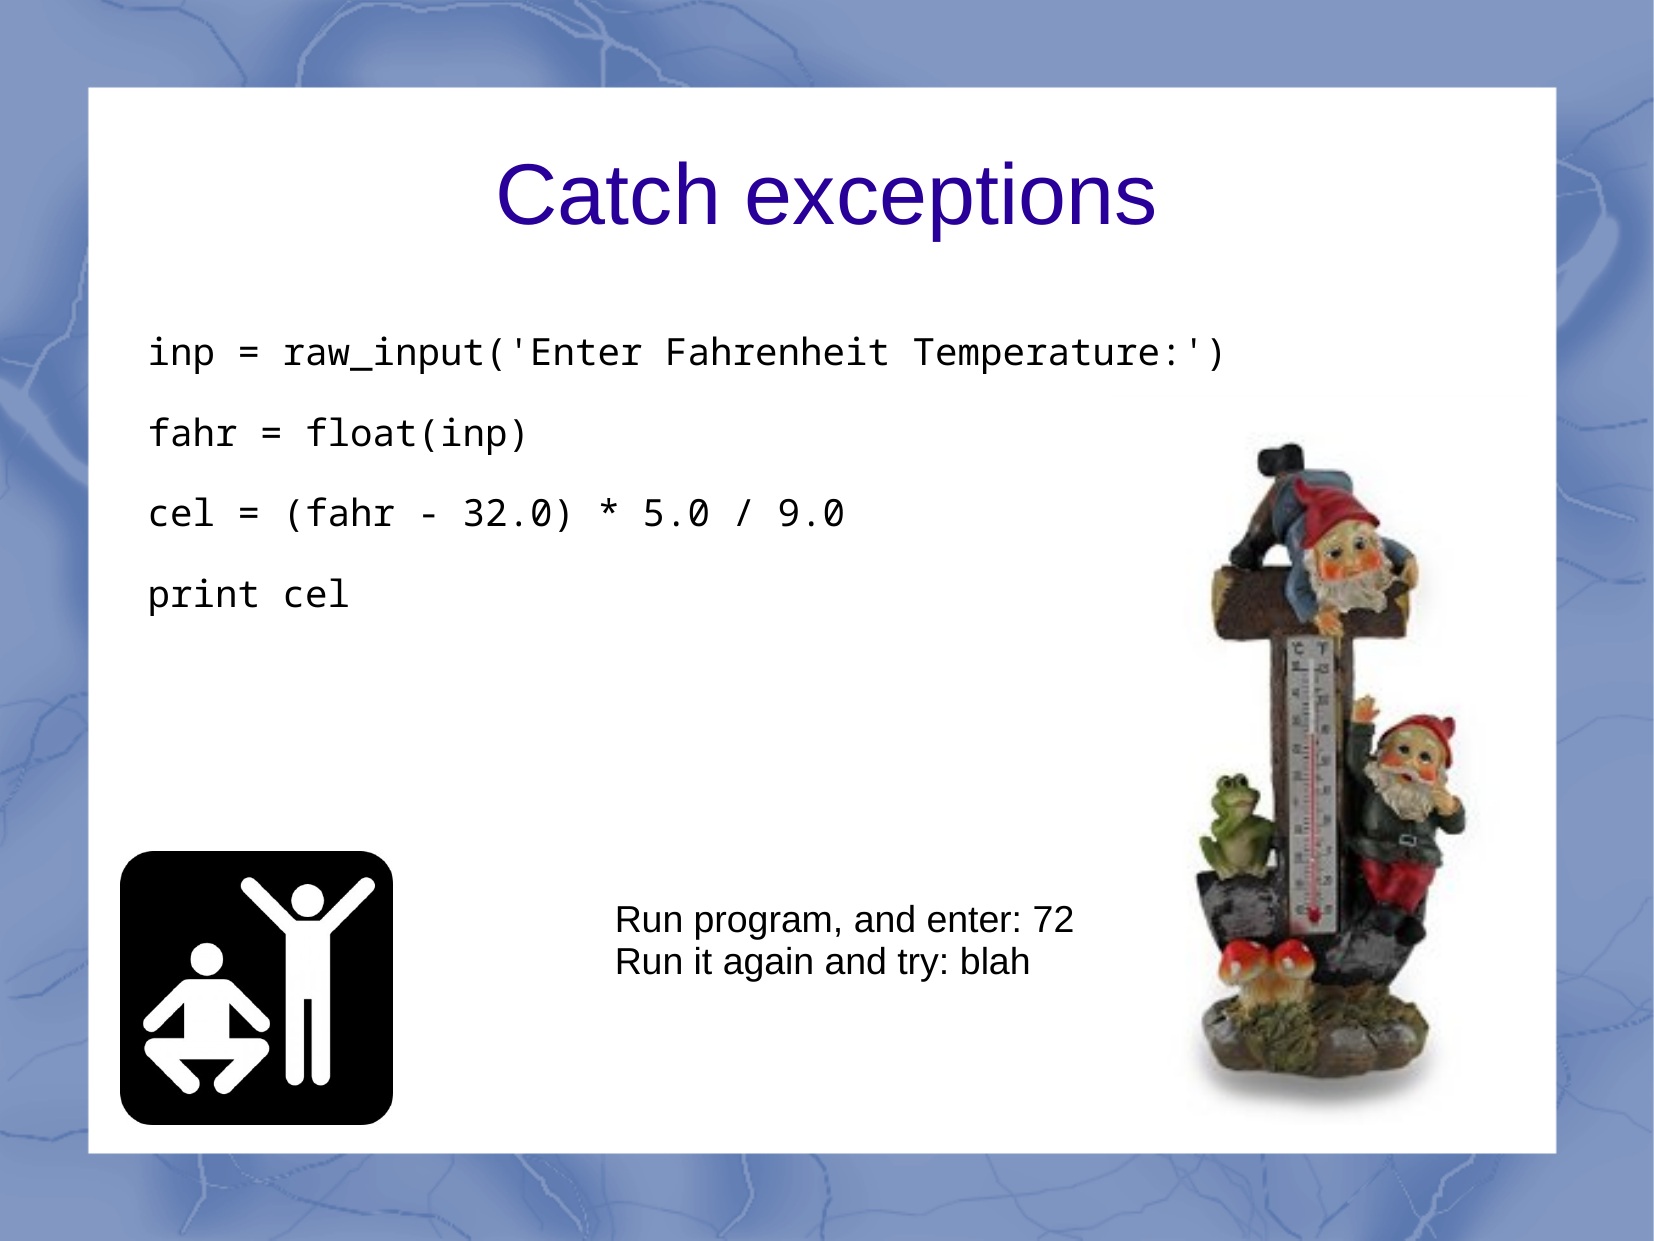

# Catch exceptions
inp = raw_input('Enter Fahrenheit Temperature:')
fahr = float(inp)
cel = (fahr - 32.0) * 5.0 / 9.0
print cel
Run program, and enter: 72
Run it again and try: blah